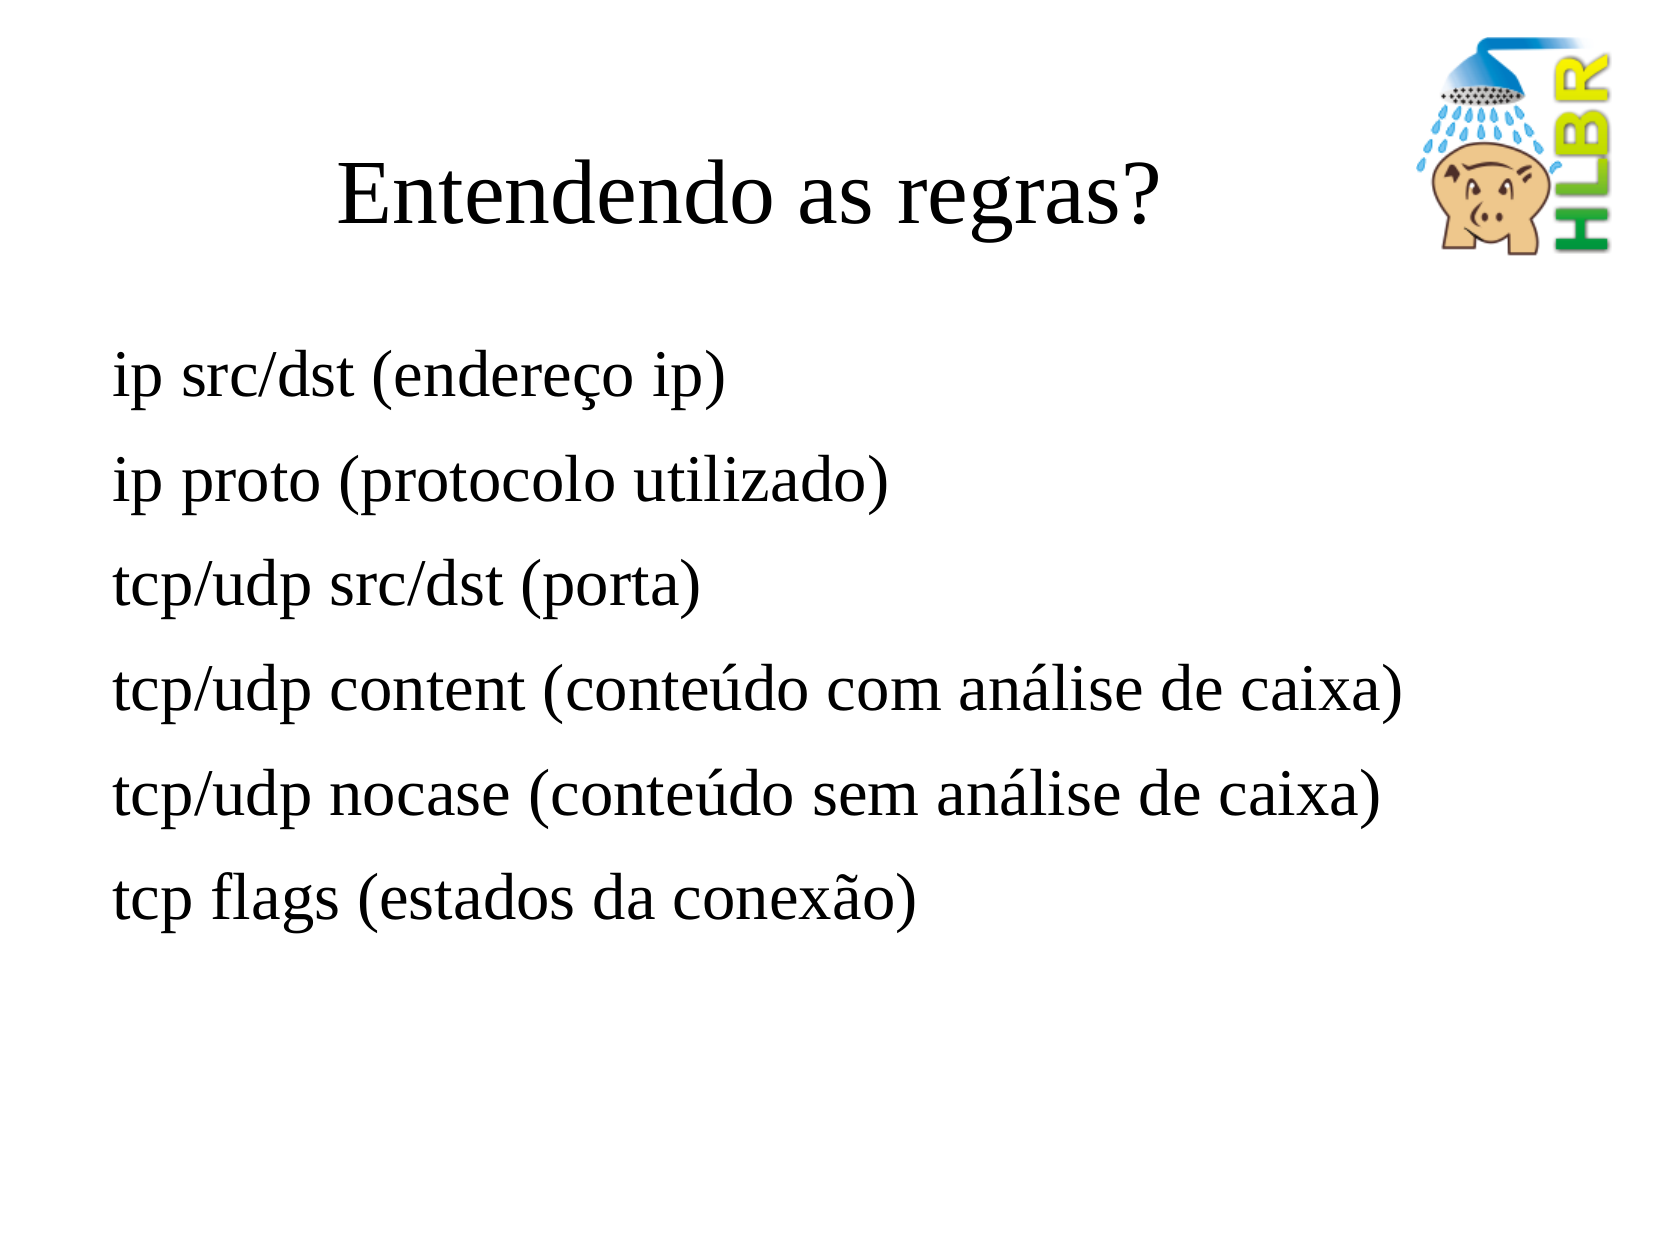

# Entendendo as regras?
ip src/dst (endereço ip)‏
ip proto (protocolo utilizado)‏
tcp/udp src/dst (porta)‏
tcp/udp content (conteúdo com análise de caixa)‏
tcp/udp nocase (conteúdo sem análise de caixa)‏
tcp flags (estados da conexão)‏